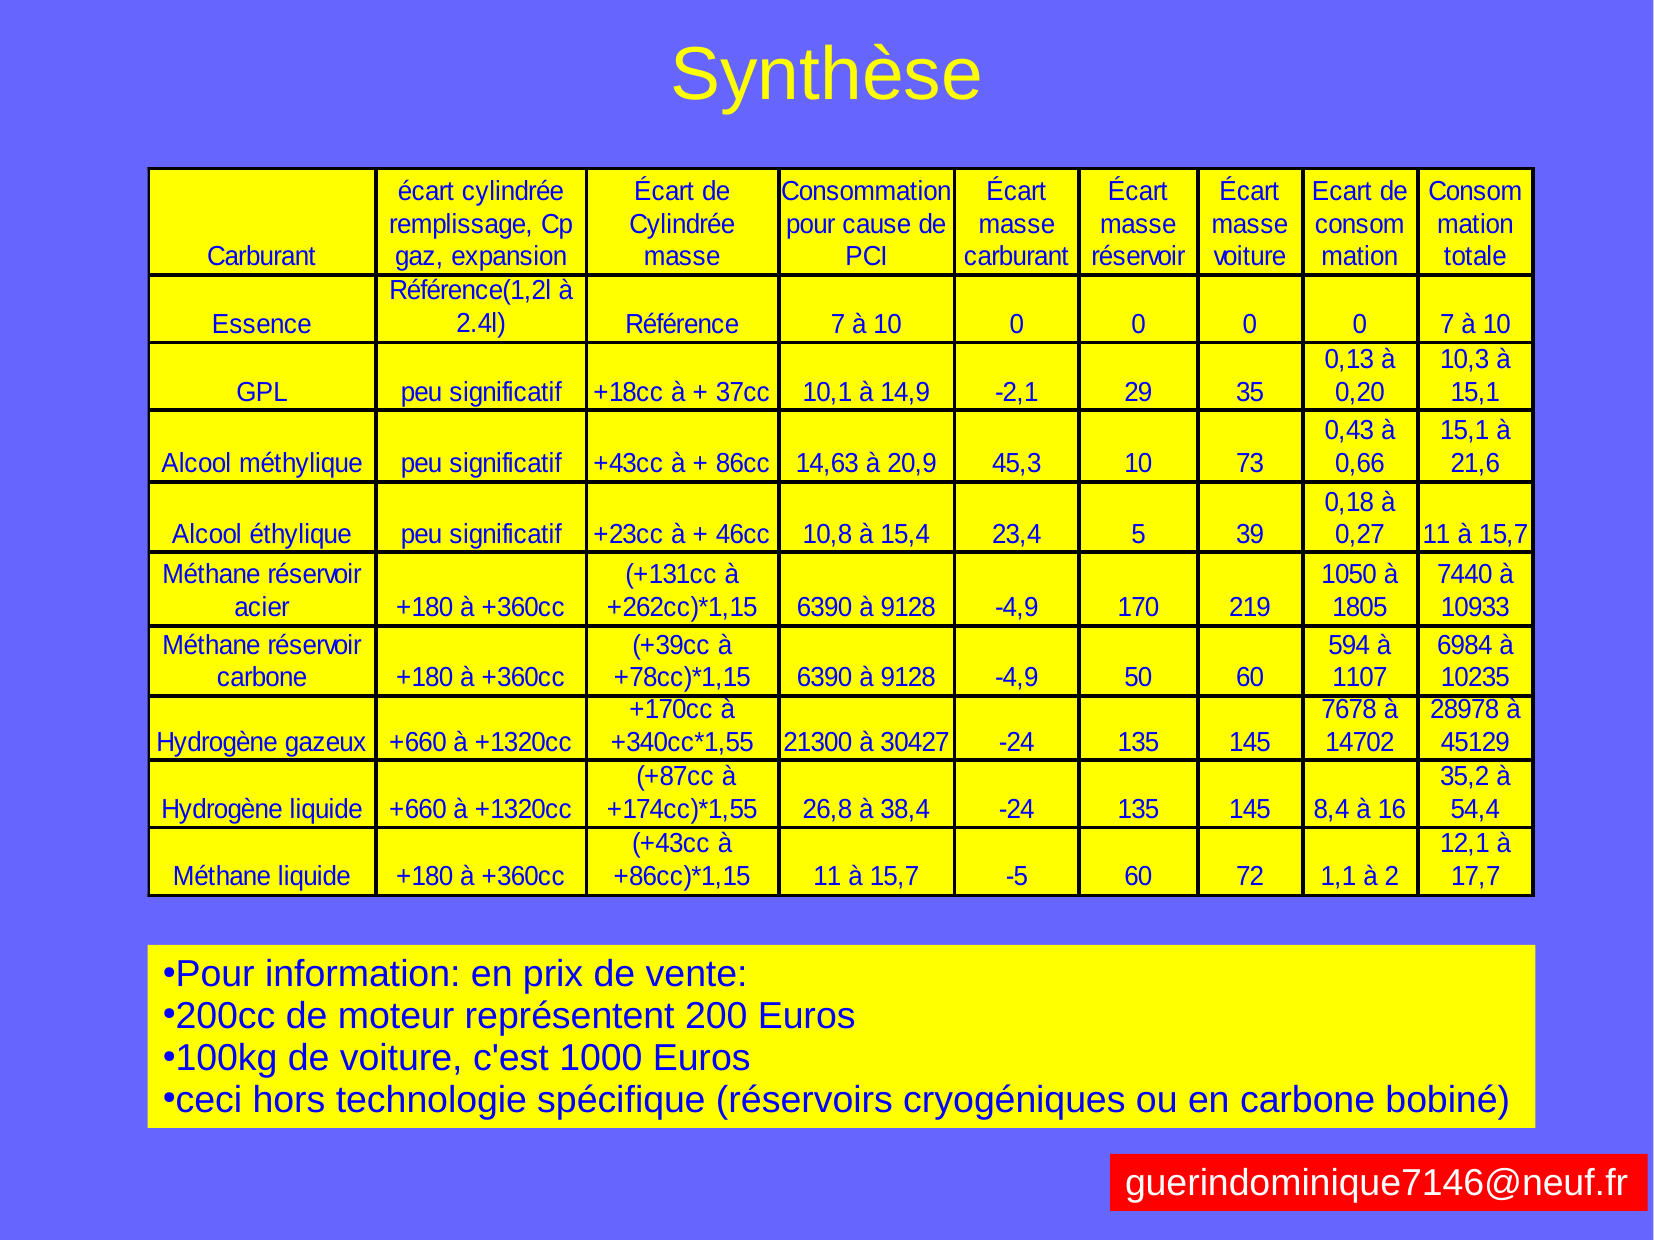

# Synthèse
Pour information: en prix de vente:
200cc de moteur représentent 200 Euros
100kg de voiture, c'est 1000 Euros
ceci hors technologie spécifique (réservoirs cryogéniques ou en carbone bobiné)
guerindominique7146@neuf.fr